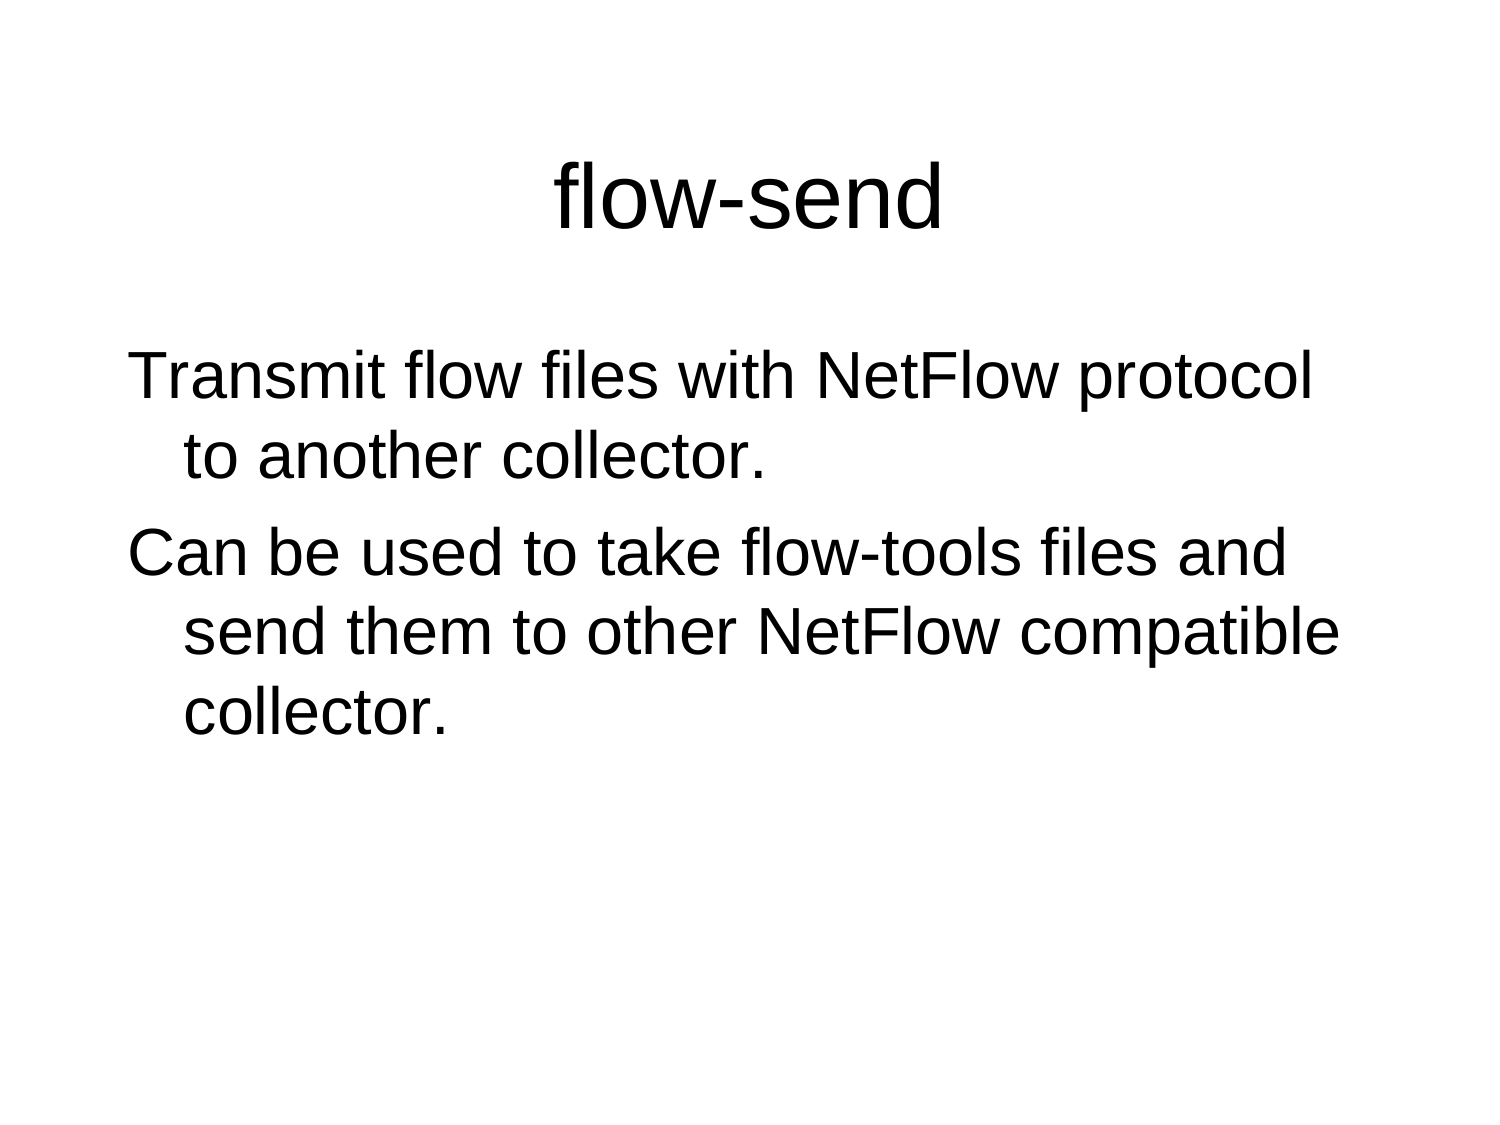

# flow-send
Transmit flow files with NetFlow protocol to another collector.
Can be used to take flow-tools files and send them to other NetFlow compatible collector.